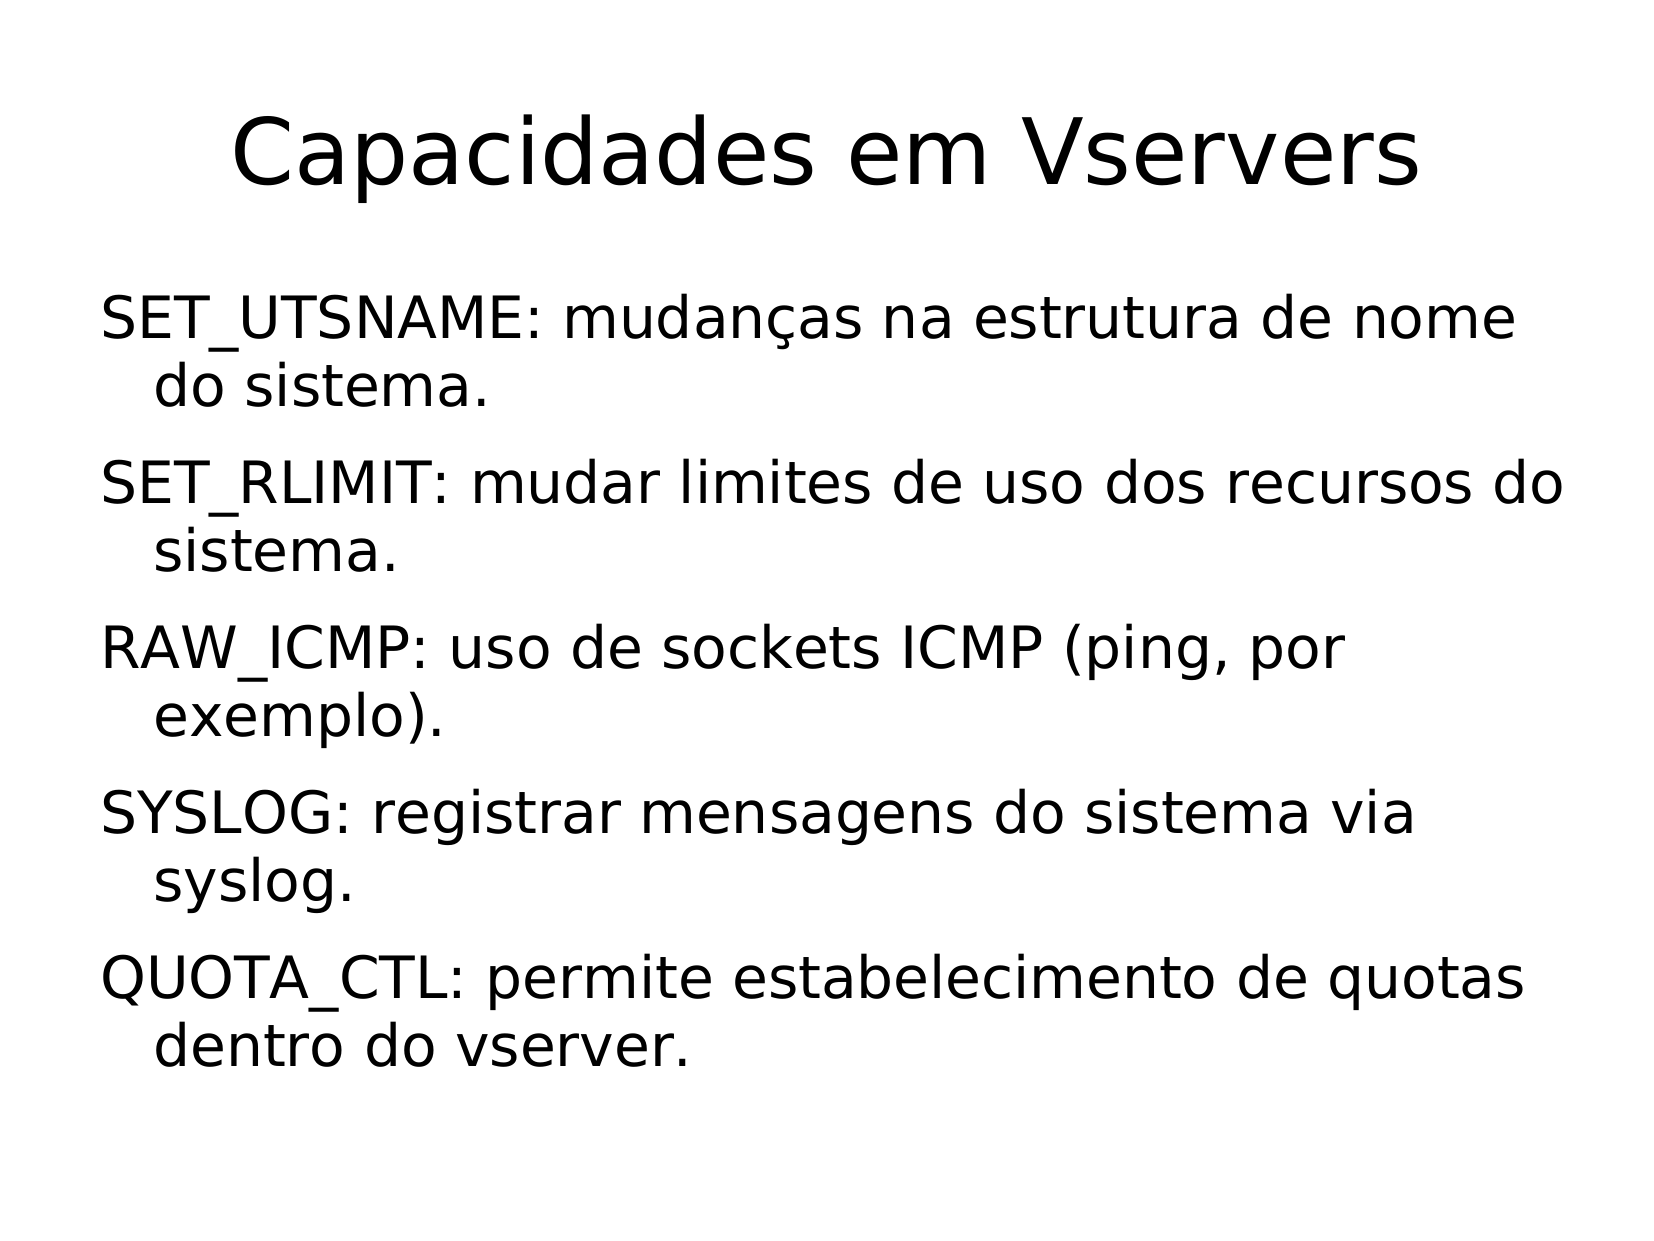

# Capacidades em Vservers
SET_UTSNAME: mudanças na estrutura de nome do sistema.
SET_RLIMIT: mudar limites de uso dos recursos do sistema.
RAW_ICMP: uso de sockets ICMP (ping, por exemplo).
SYSLOG: registrar mensagens do sistema via syslog.
QUOTA_CTL: permite estabelecimento de quotas dentro do vserver.